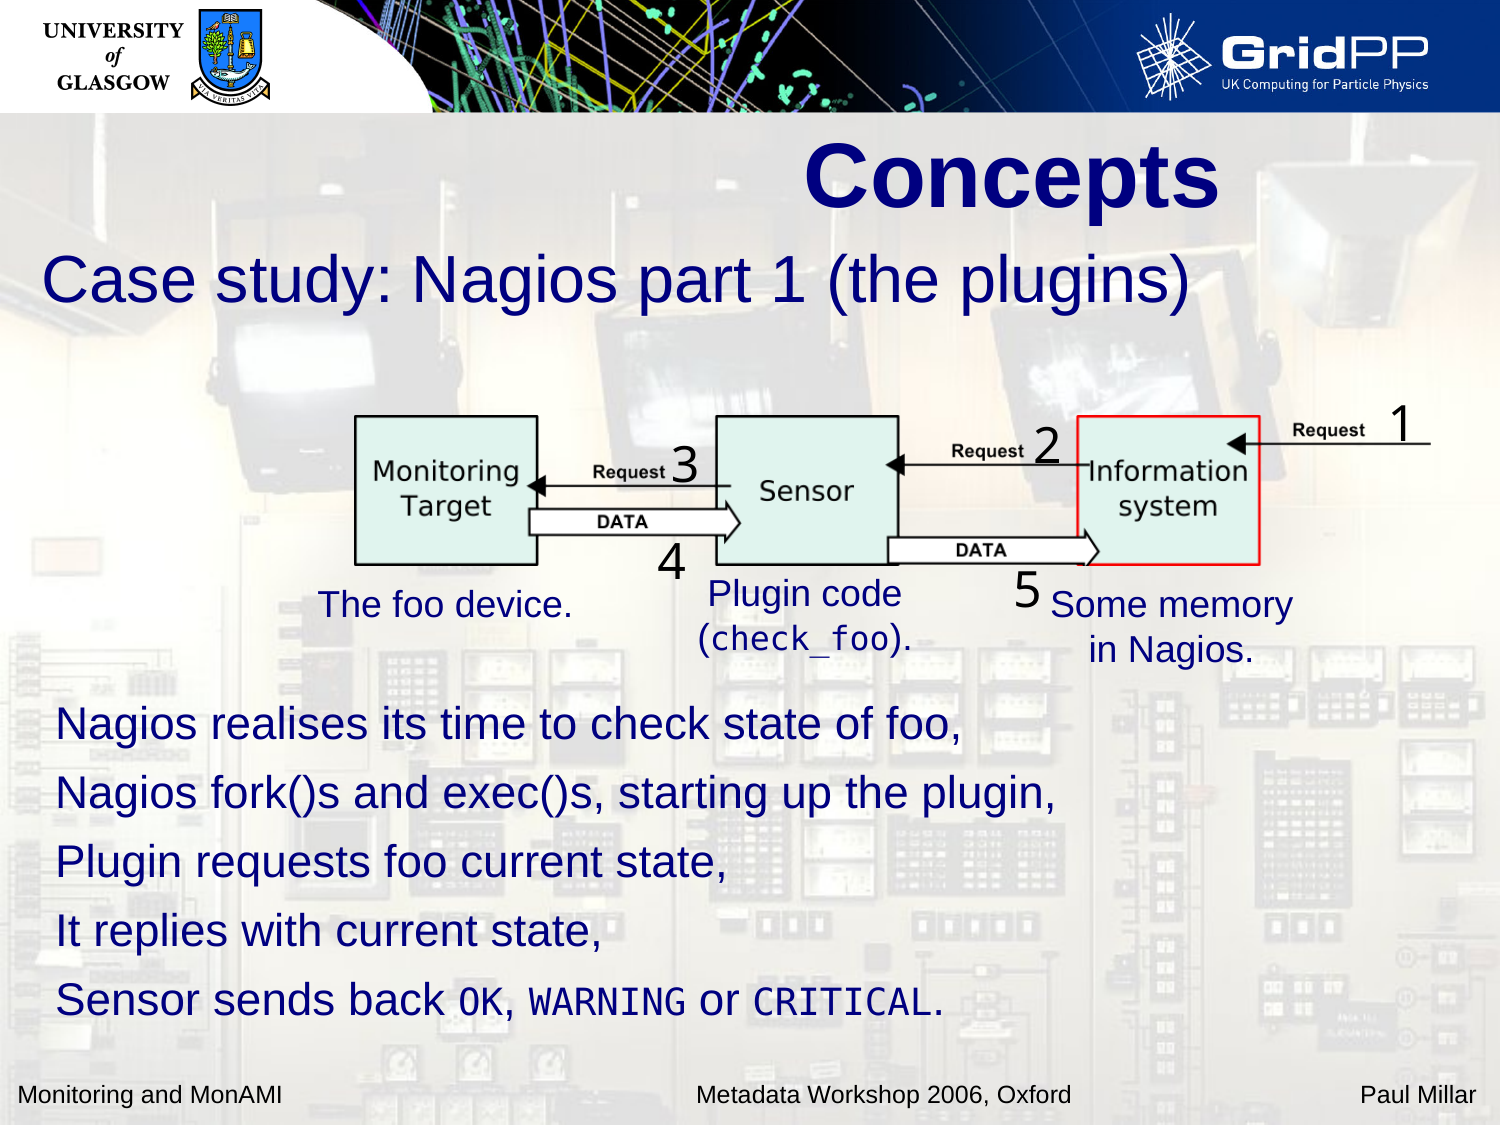

# Concepts
Case study: Nagios part 1 (the plugins)
1
2
3
4
5
Plugin code (check_foo).
The foo device.
Some memory in Nagios.
Nagios realises its time to check state of foo,
Nagios fork()s and exec()s, starting up the plugin,
Plugin requests foo current state,
It replies with current state,
Sensor sends back OK, WARNING or CRITICAL.